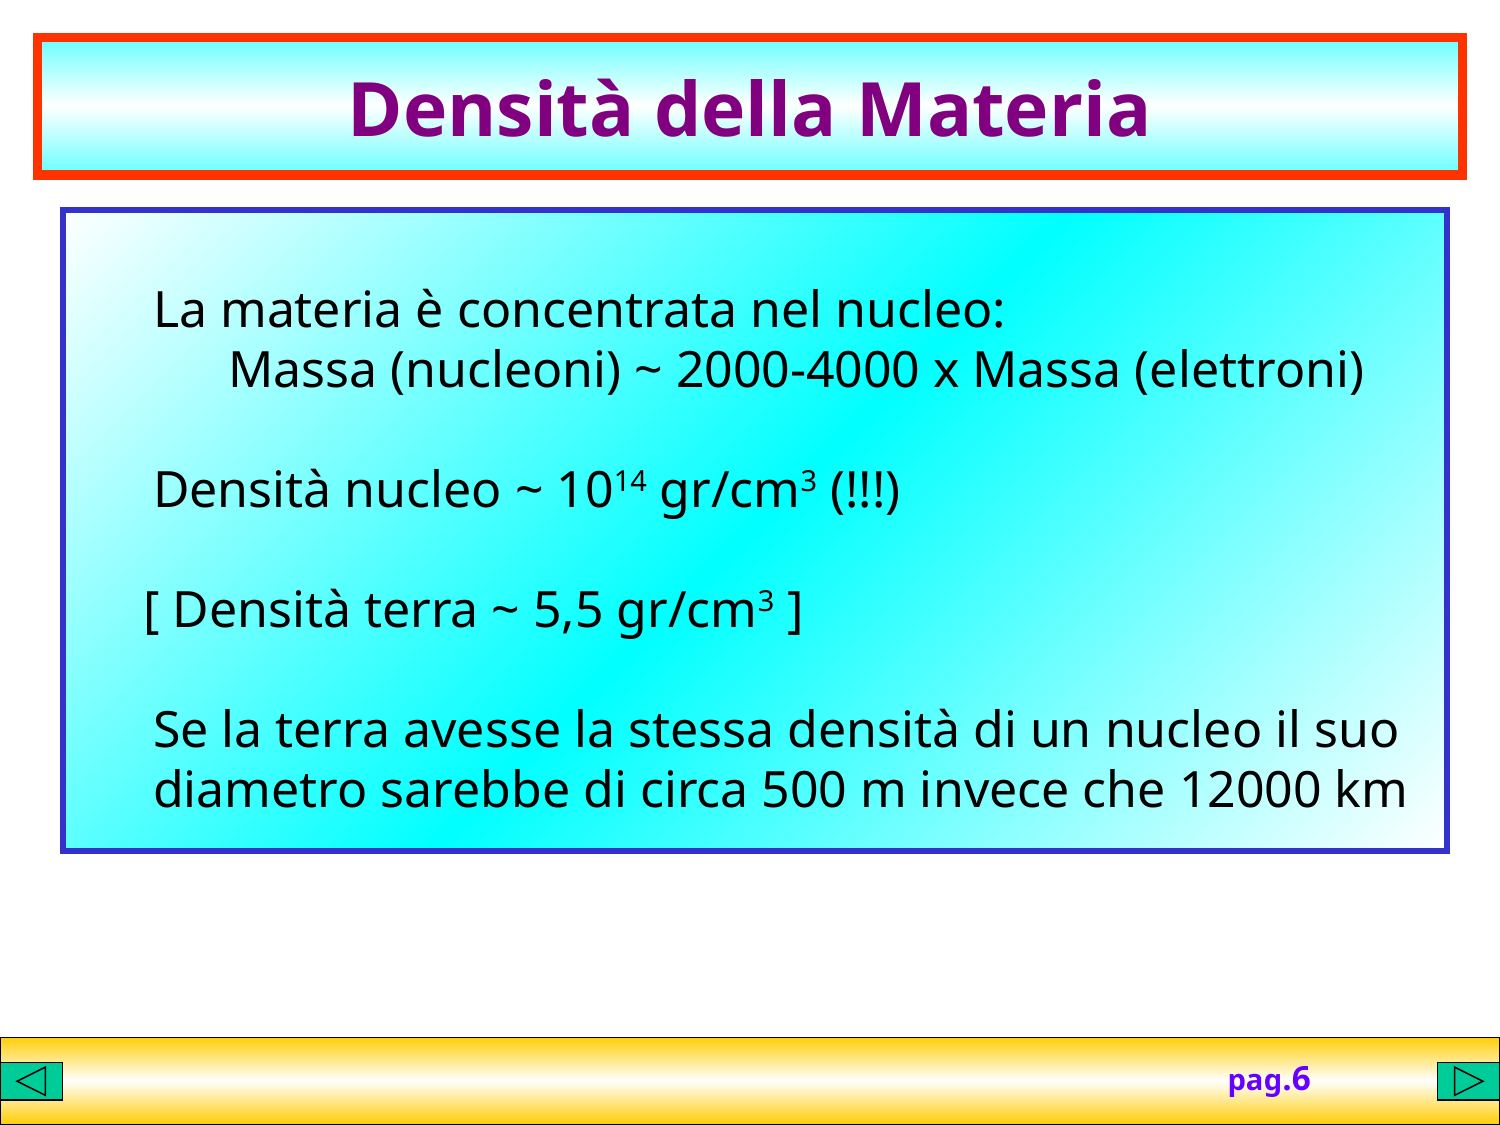

# Densità della Materia
	La materia è concentrata nel nucleo:
		Massa (nucleoni) ~ 2000-4000 x Massa (elettroni)
	Densità nucleo ~ 1014 gr/cm3 (!!!)
 [ Densità terra ~ 5,5 gr/cm3 ]
	Se la terra avesse la stessa densità di un nucleo il suo diametro sarebbe di circa 500 m invece che 12000 km
6